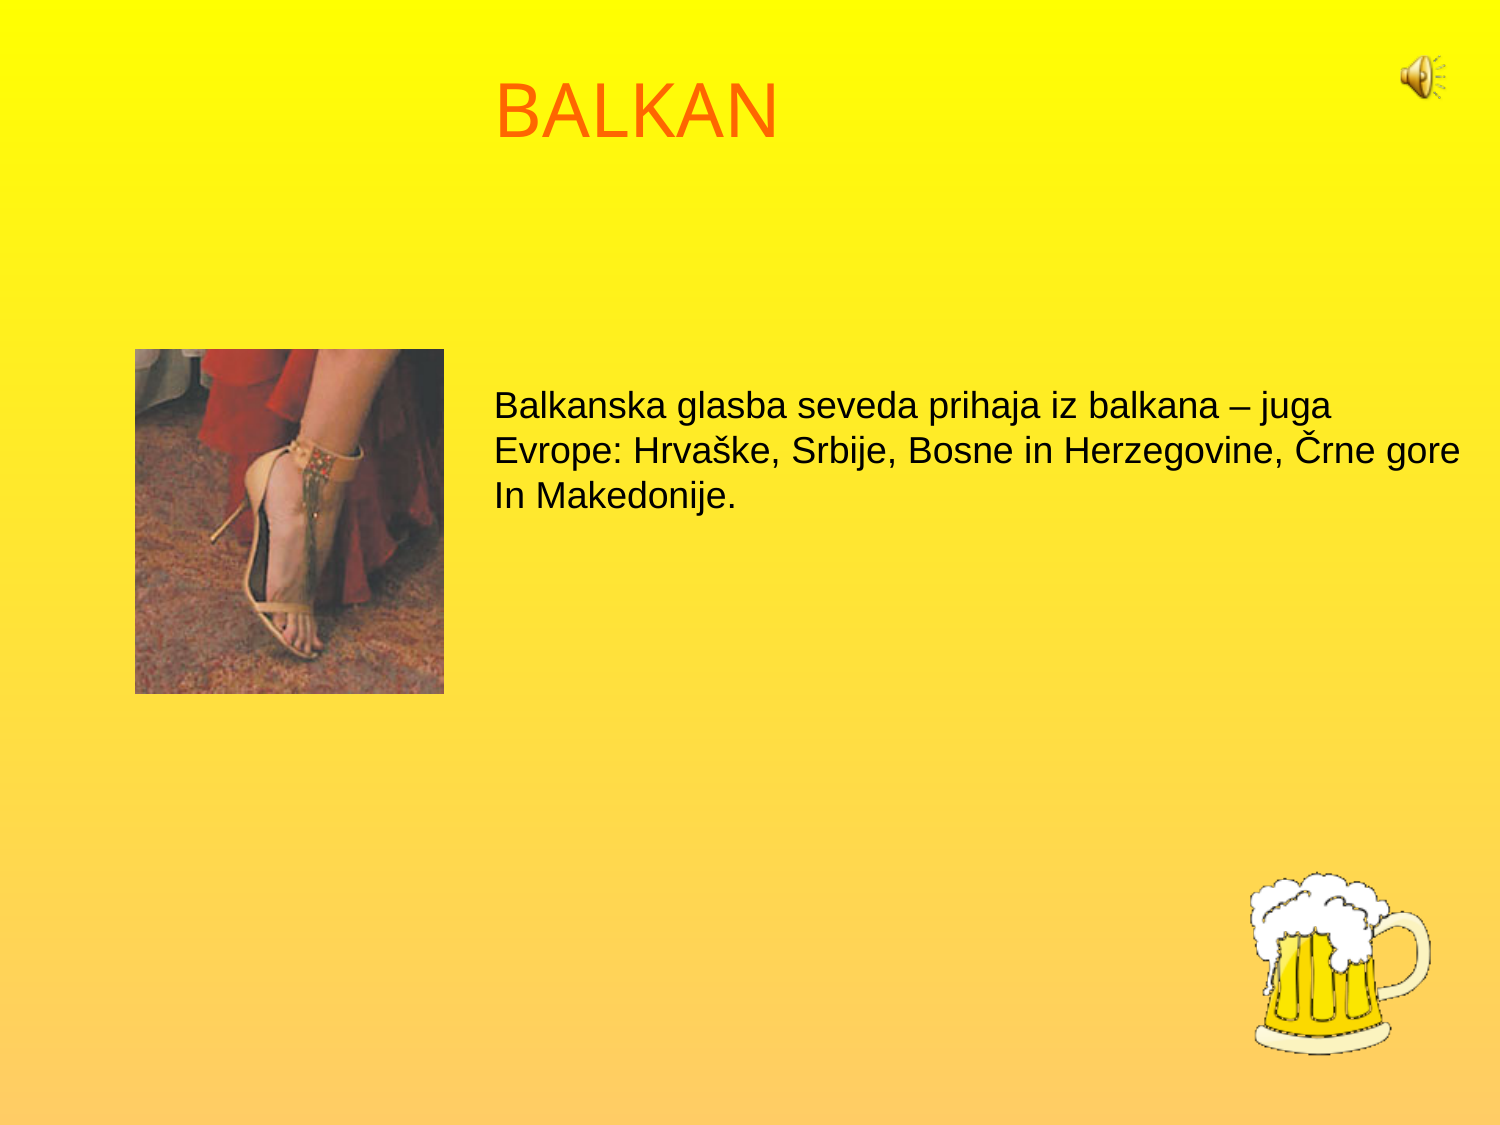

BALKAN
Balkanska glasba seveda prihaja iz balkana – juga
Evrope: Hrvaške, Srbije, Bosne in Herzegovine, Črne gore
In Makedonije.